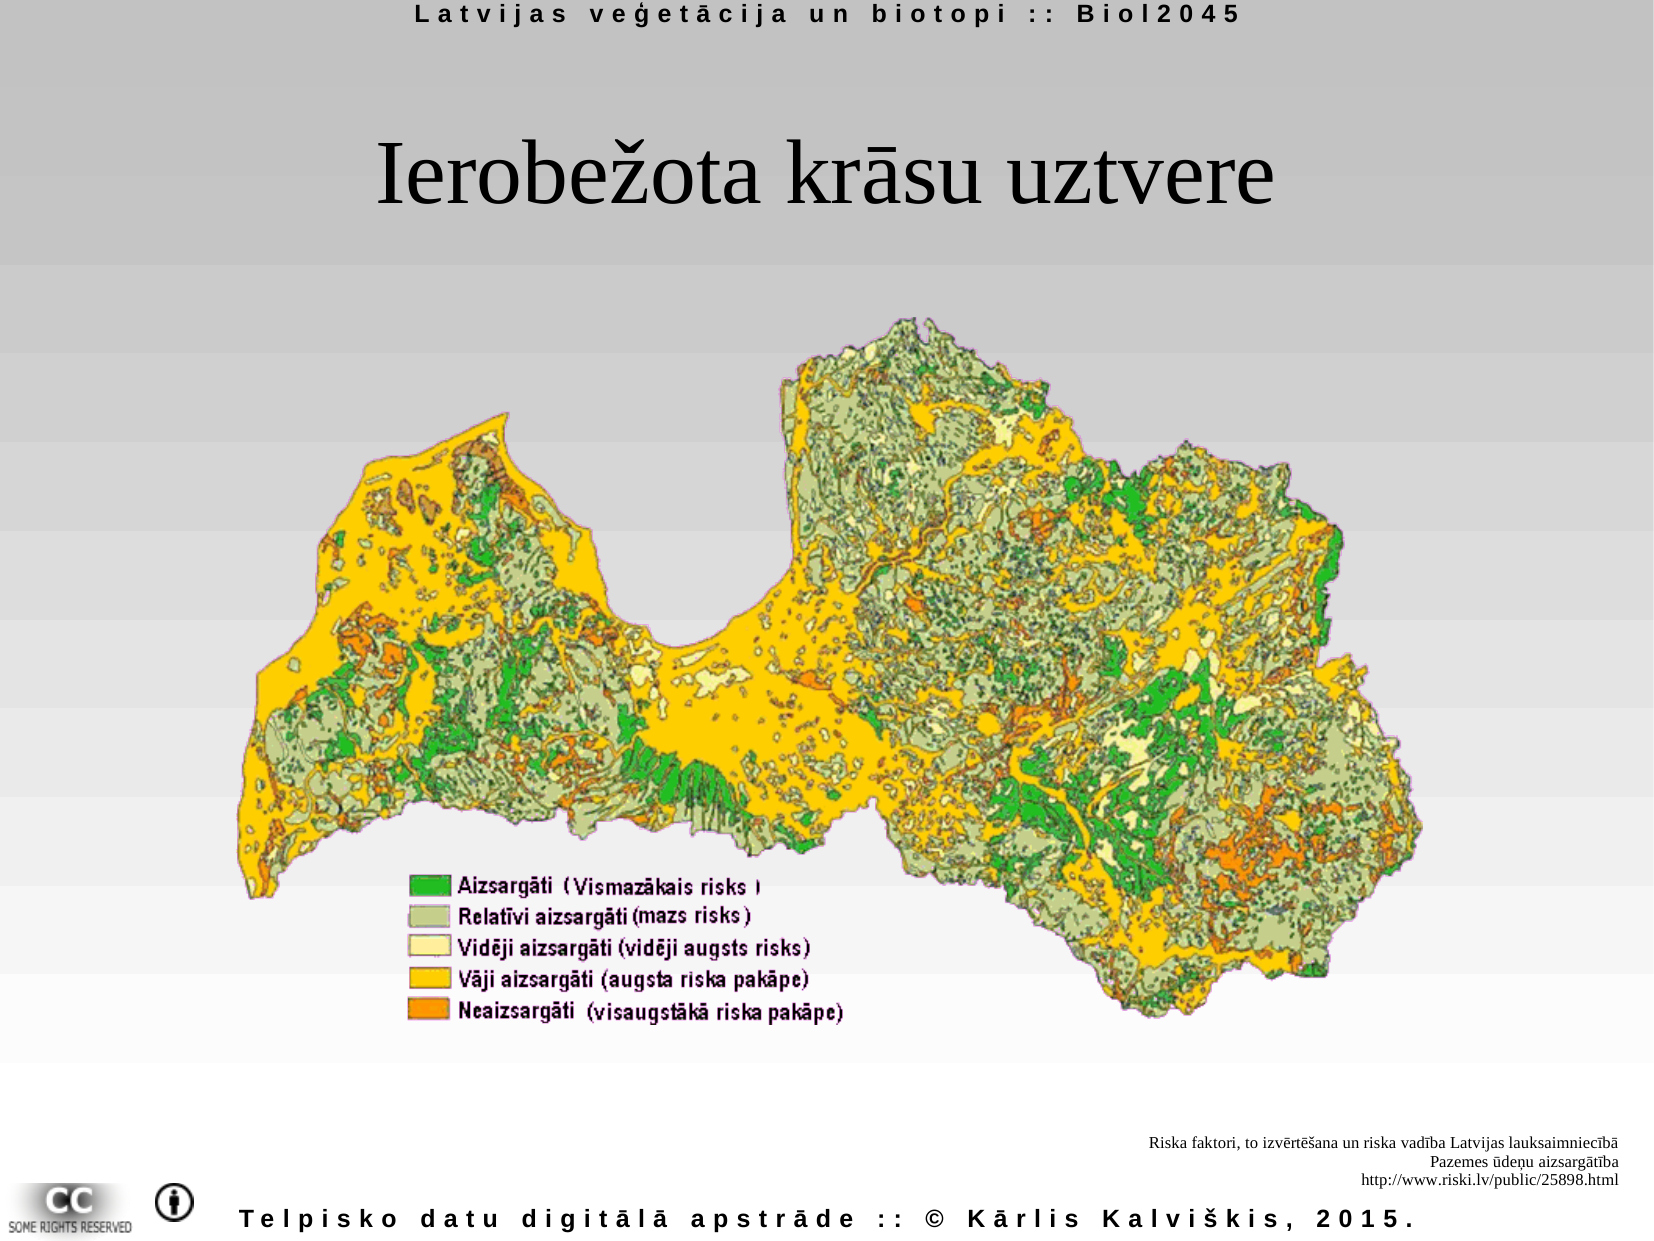

# Ierobežota krāsu uztvere
Riska faktori, to izvērtēšana un riska vadība Latvijas lauksaimniecībā
Pazemes ūdeņu aizsargātība
http://www.riski.lv/public/25898.html